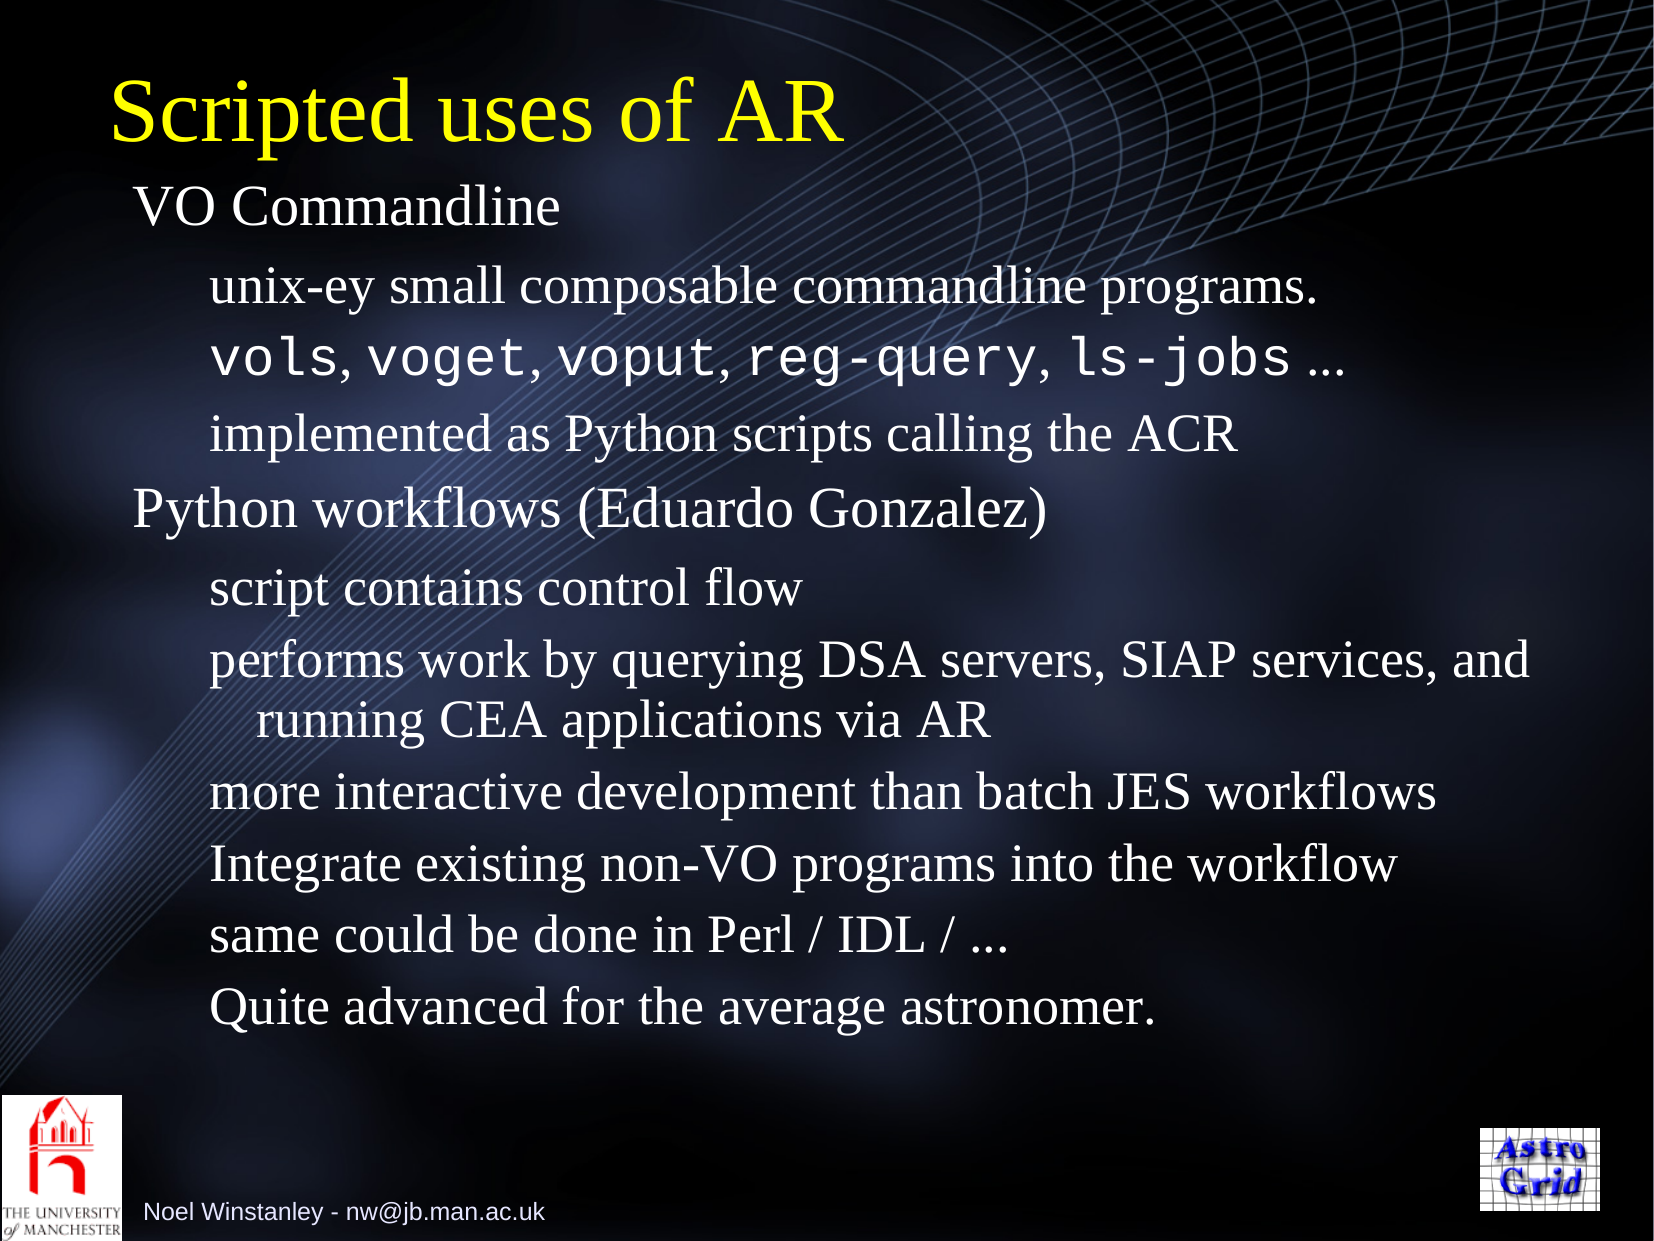

# Scripted uses of AR
VO Commandline
unix-ey small composable commandline programs.
vols, voget, voput, reg-query, ls-jobs ...
implemented as Python scripts calling the ACR
Python workflows (Eduardo Gonzalez)
script contains control flow
performs work by querying DSA servers, SIAP services, and running CEA applications via AR
more interactive development than batch JES workflows
Integrate existing non-VO programs into the workflow
same could be done in Perl / IDL / ...
Quite advanced for the average astronomer.